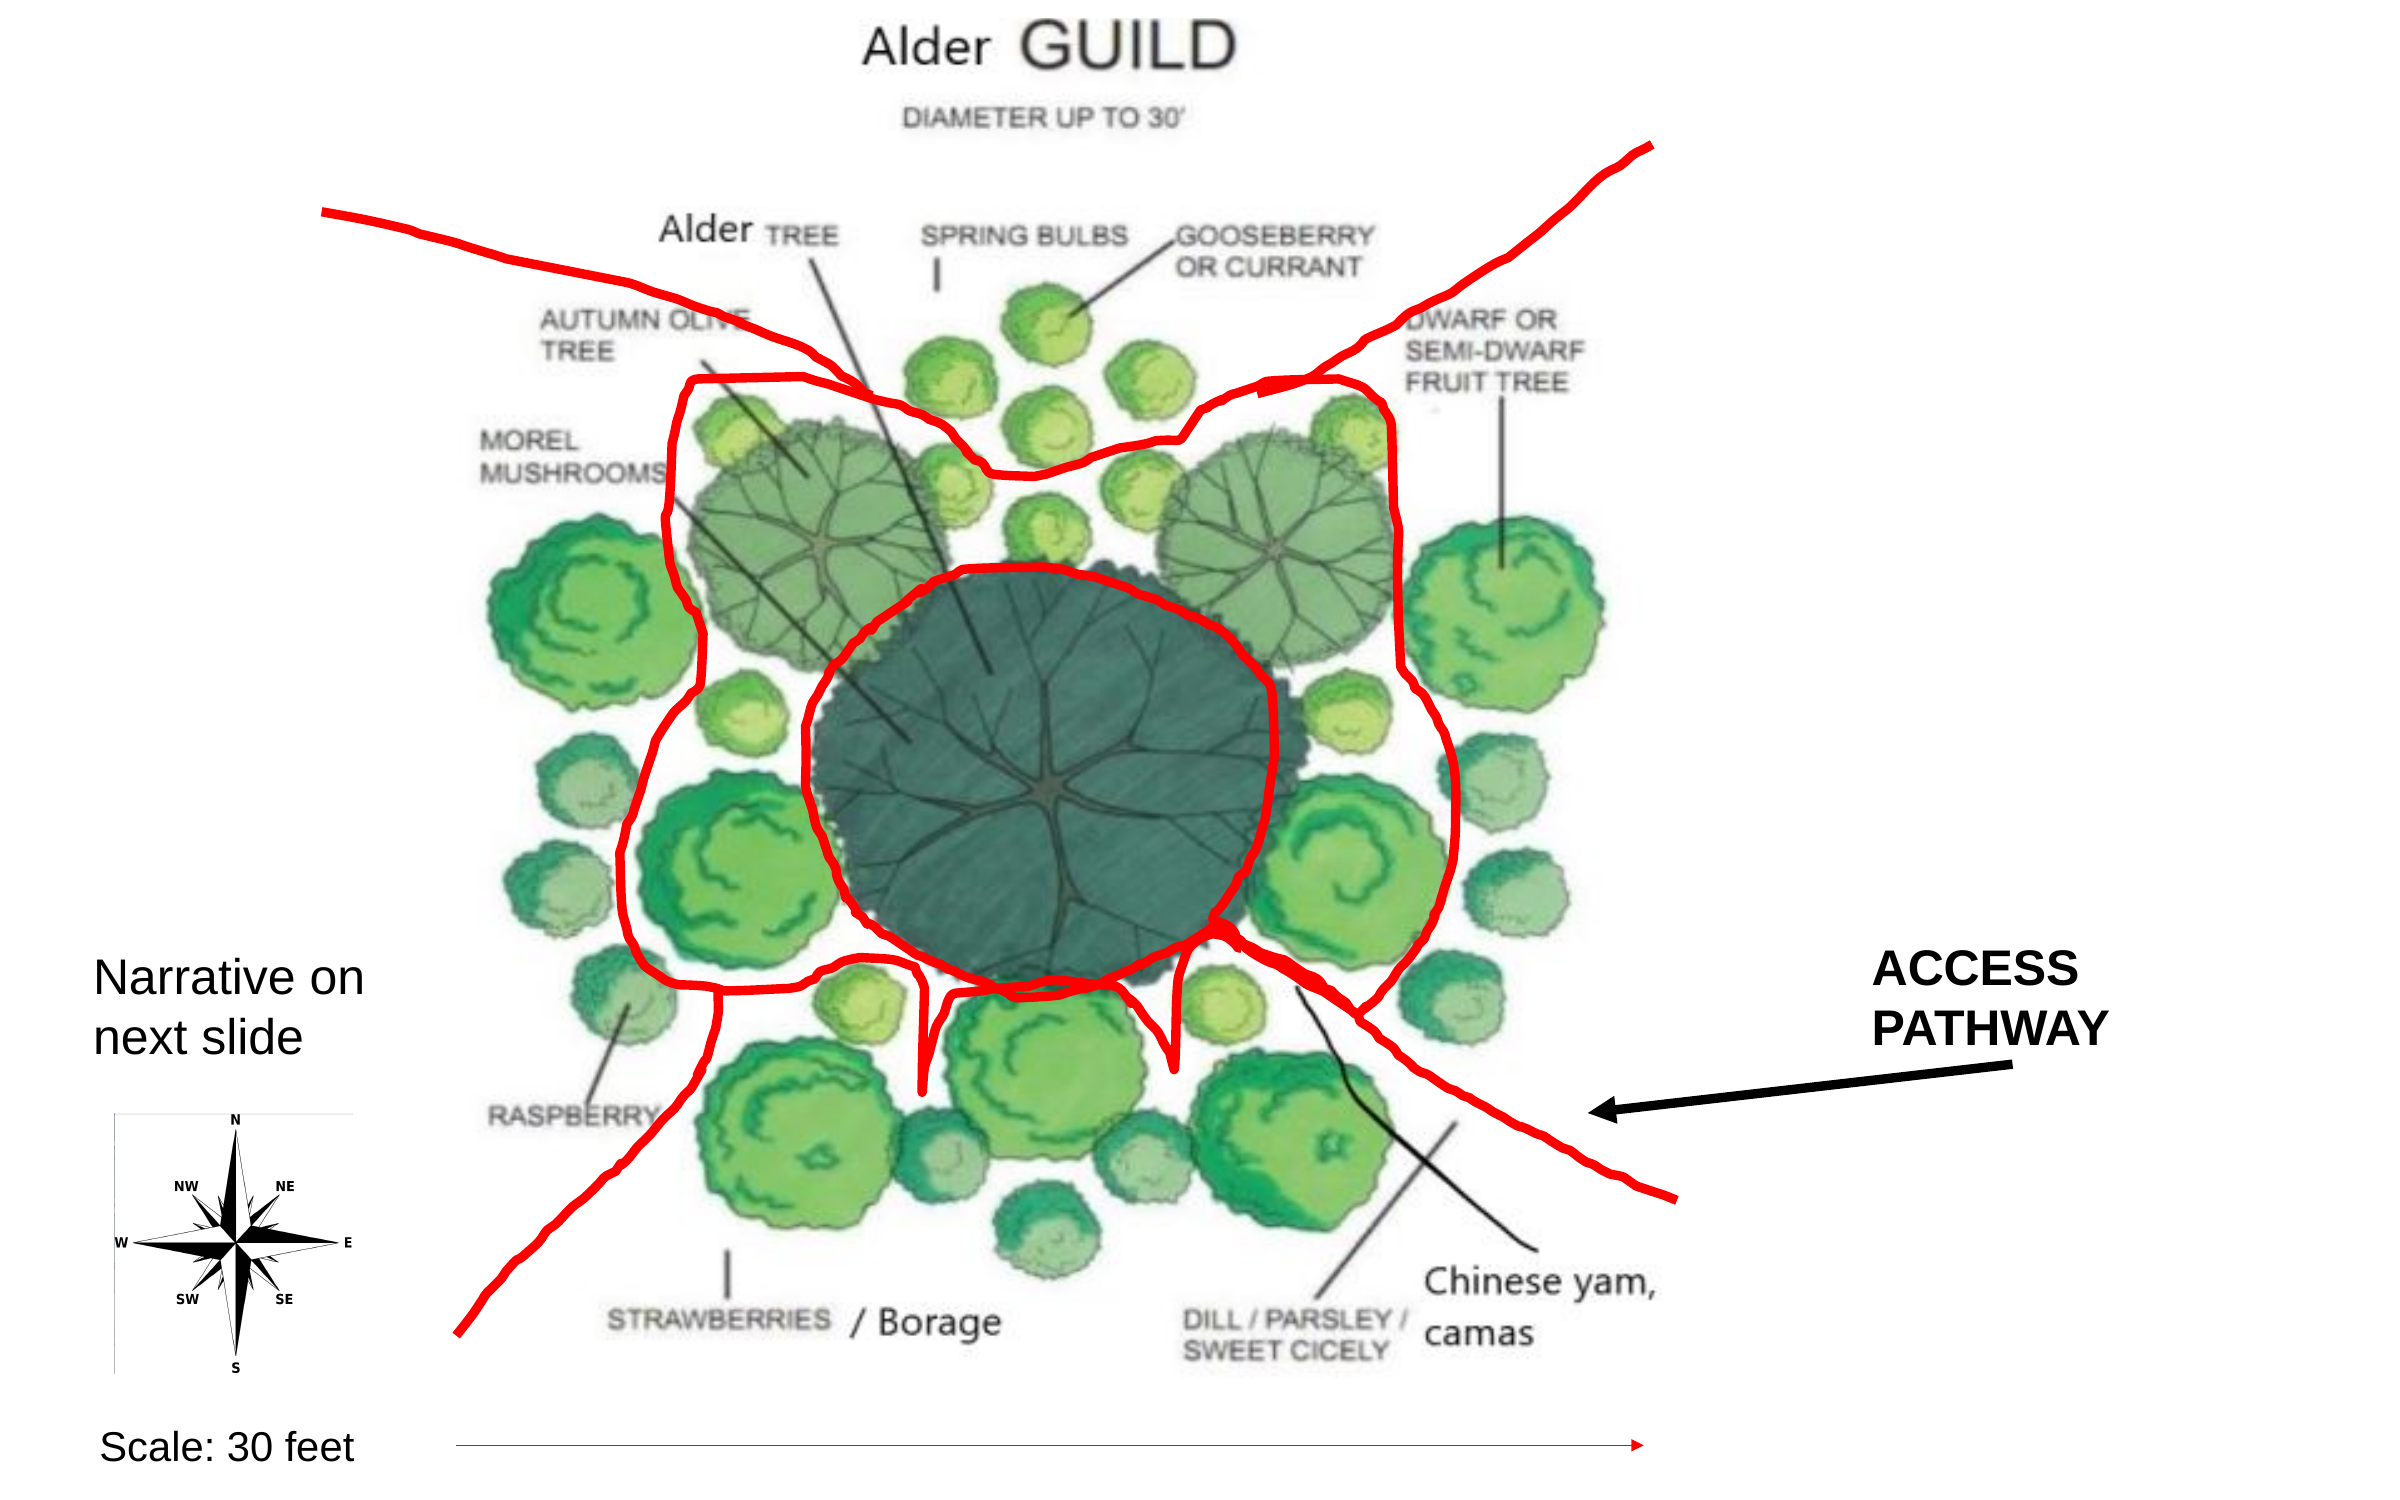

ACCESS PATHWAY
Narrative on next slide
Scale: 30 feet